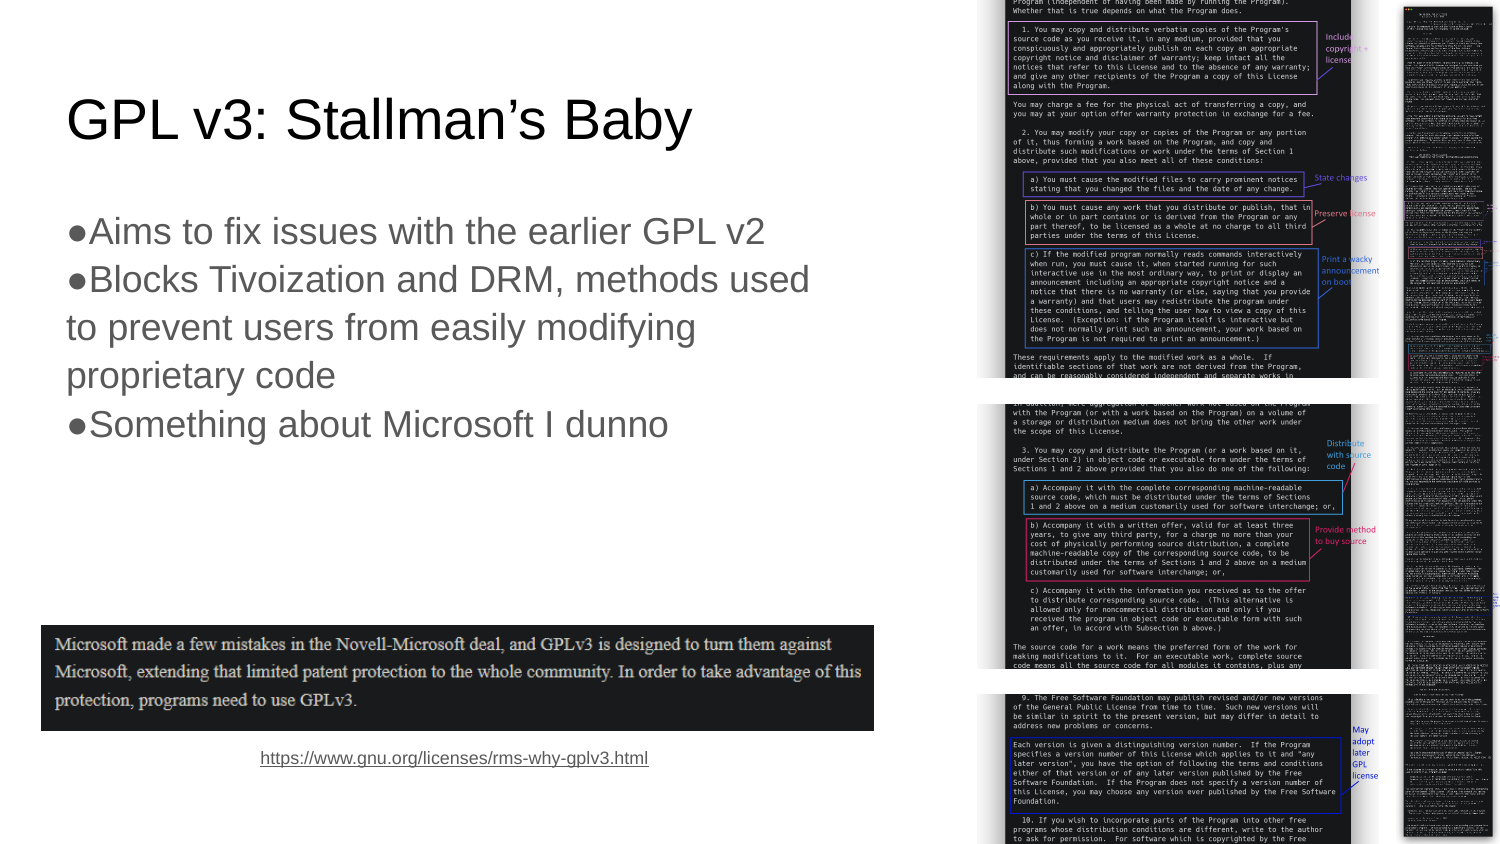

# GPL v3: Stallman’s Baby
Aims to fix issues with the earlier GPL v2
Blocks Tivoization and DRM, methods used to prevent users from easily modifying proprietary code
Something about Microsoft I dunno
https://www.gnu.org/licenses/rms-why-gplv3.html